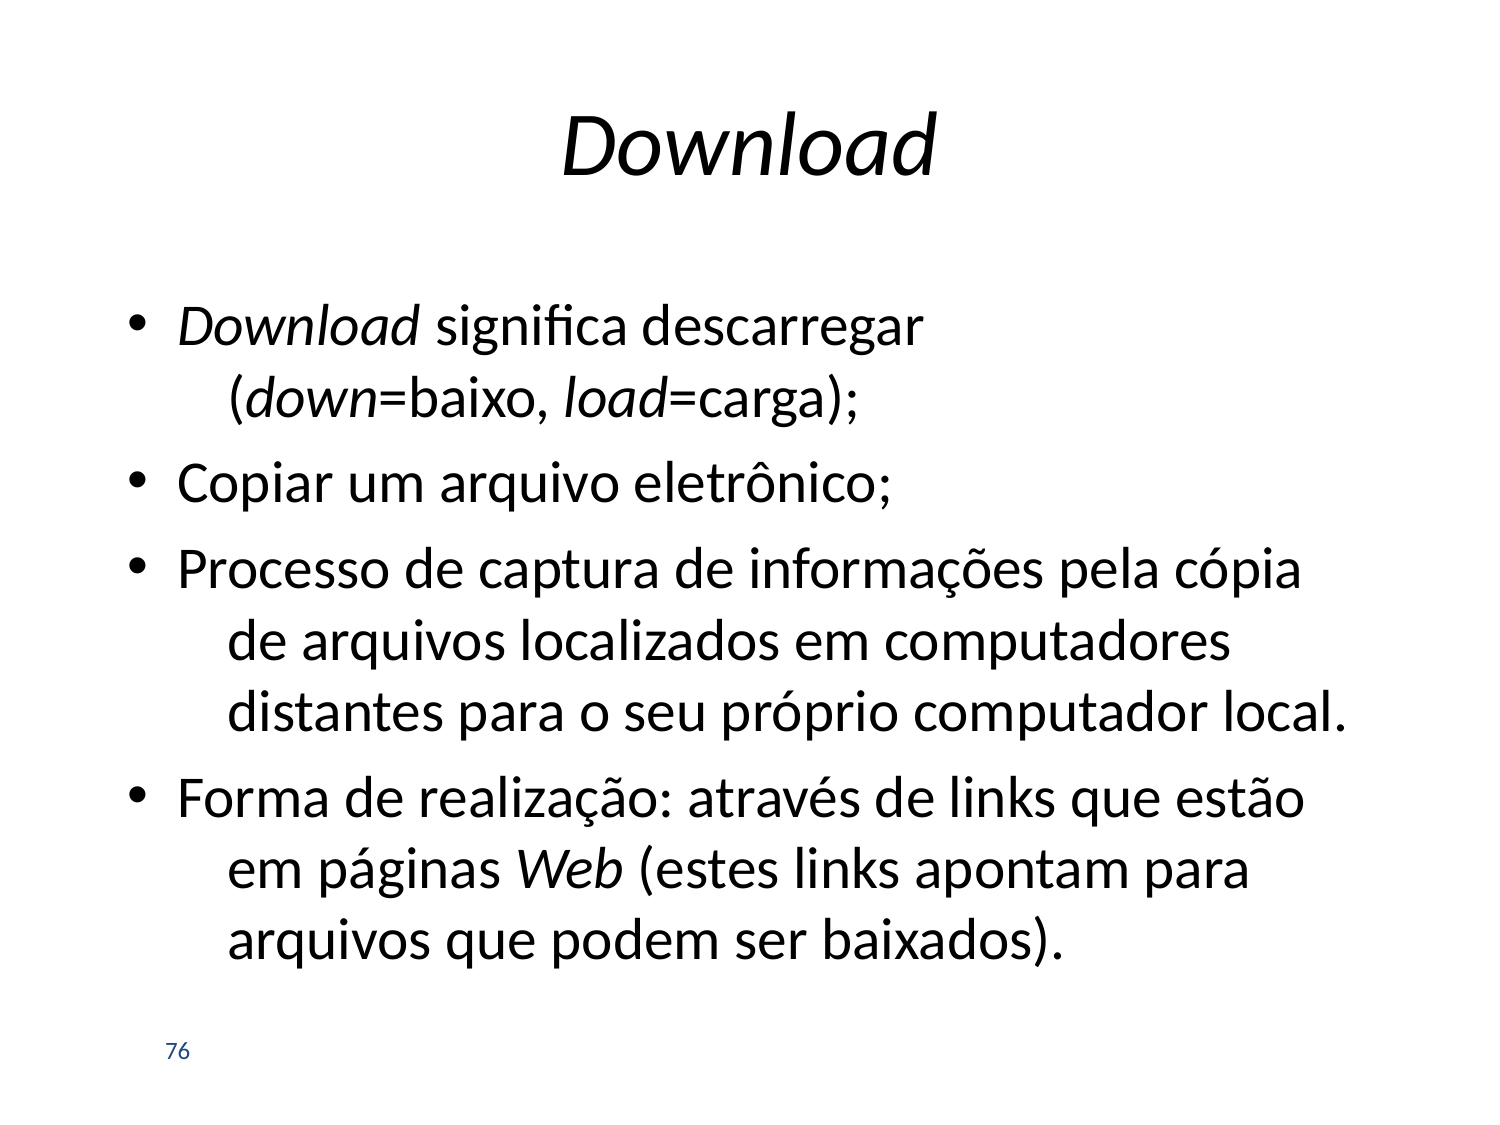

# Download
Download significa descarregar (down=baixo, load=carga);
Copiar um arquivo eletrônico;
Processo de captura de informações pela cópia de arquivos localizados em computadores distantes para o seu próprio computador local.
Forma de realização: através de links que estão em páginas Web (estes links apontam para arquivos que podem ser baixados).